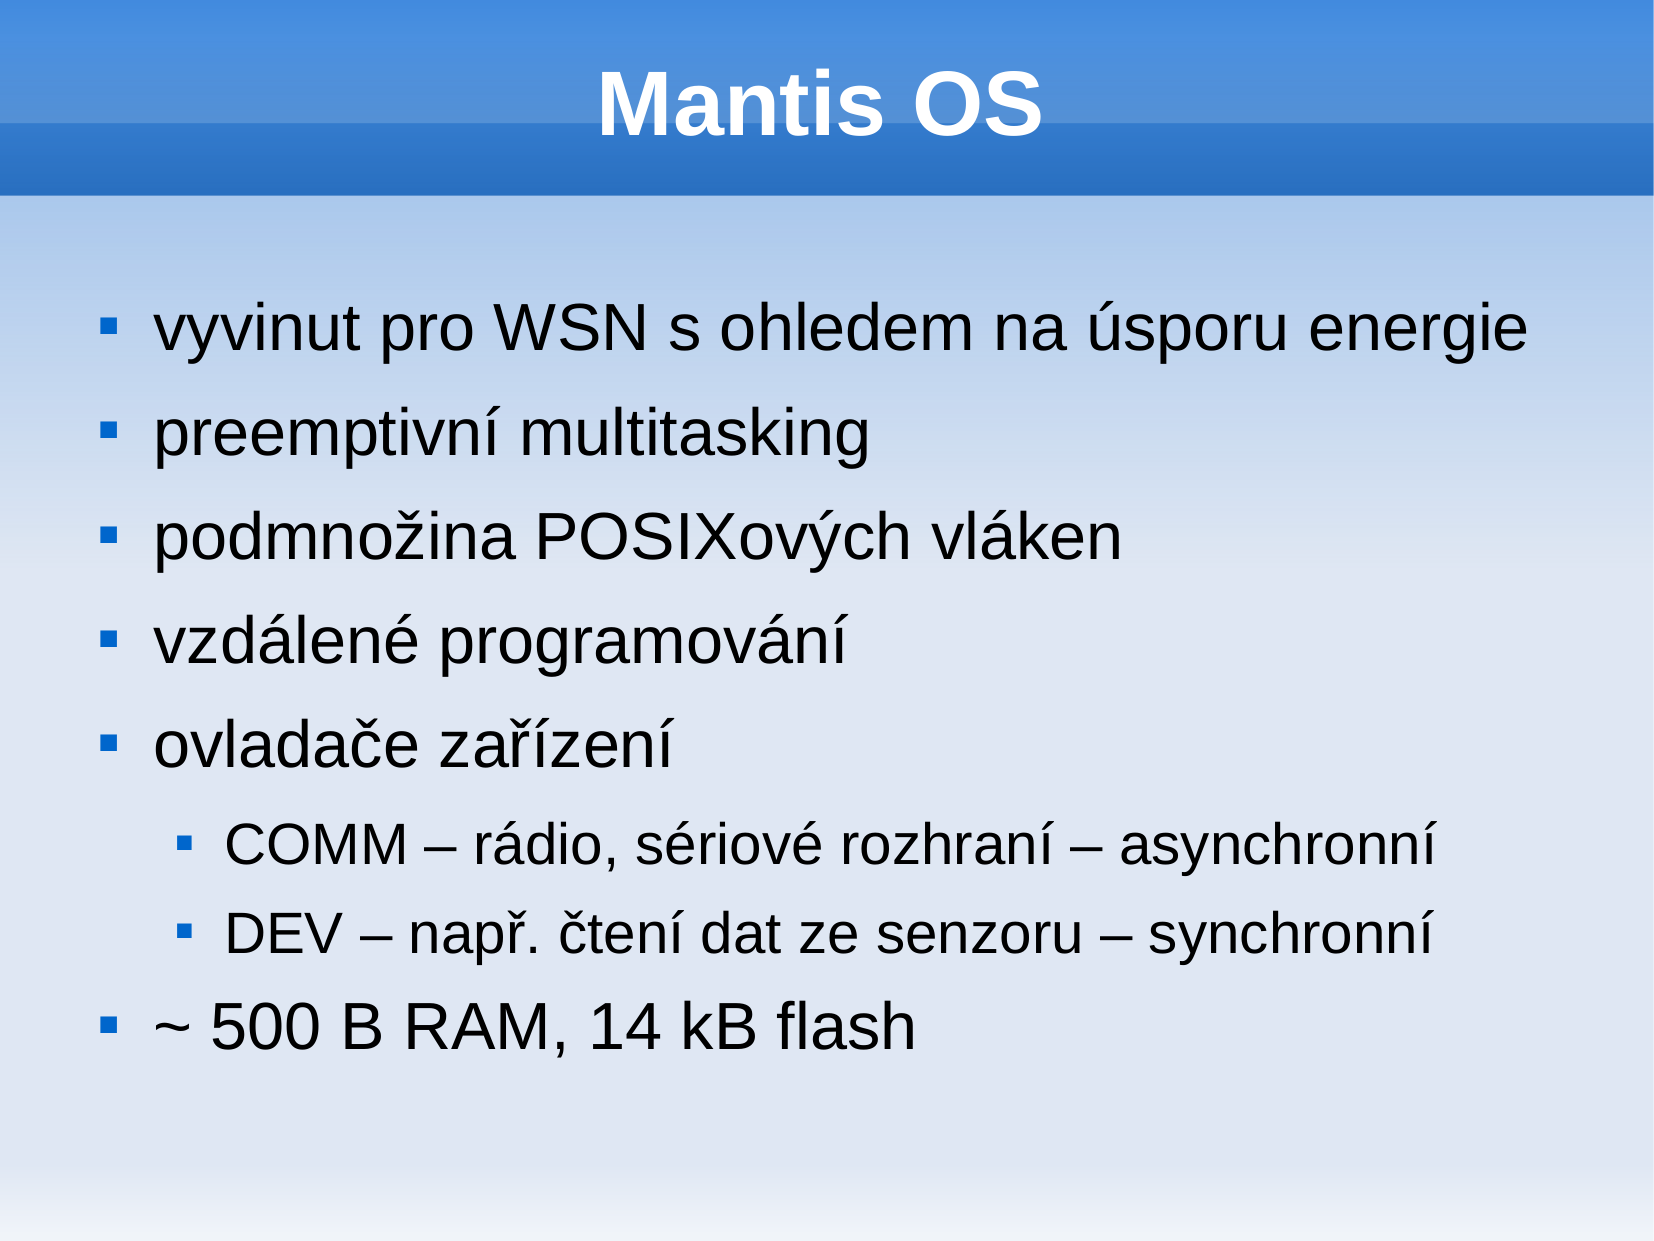

# Mantis OS
vyvinut pro WSN s ohledem na úsporu energie
preemptivní multitasking
podmnožina POSIXových vláken
vzdálené programování
ovladače zařízení
COMM – rádio, sériové rozhraní – asynchronní
DEV – např. čtení dat ze senzoru – synchronní
~ 500 B RAM, 14 kB flash